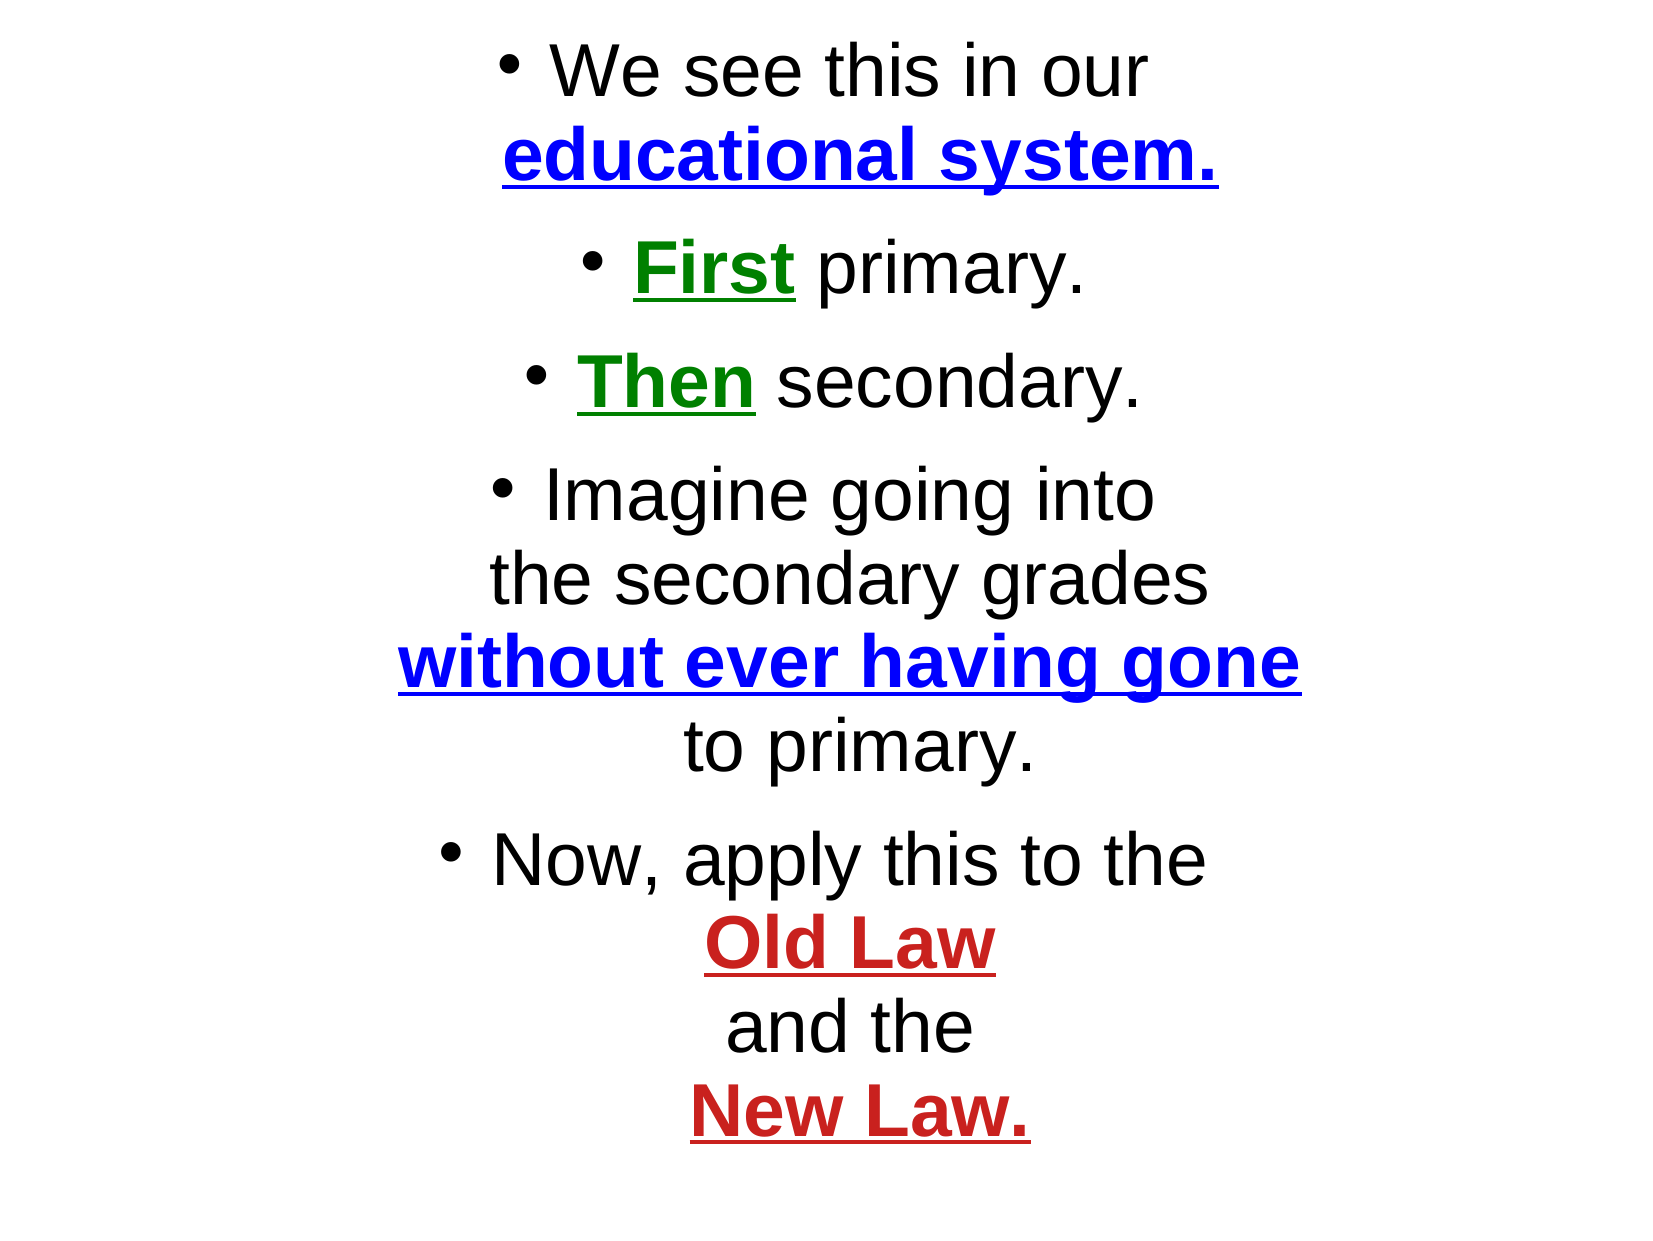

# We see this in our educational system.
First primary.
Then secondary.
Imagine going into
the secondary grades
without ever having gone
to primary.
Now, apply this to the
Old Law
and the
New Law.
42